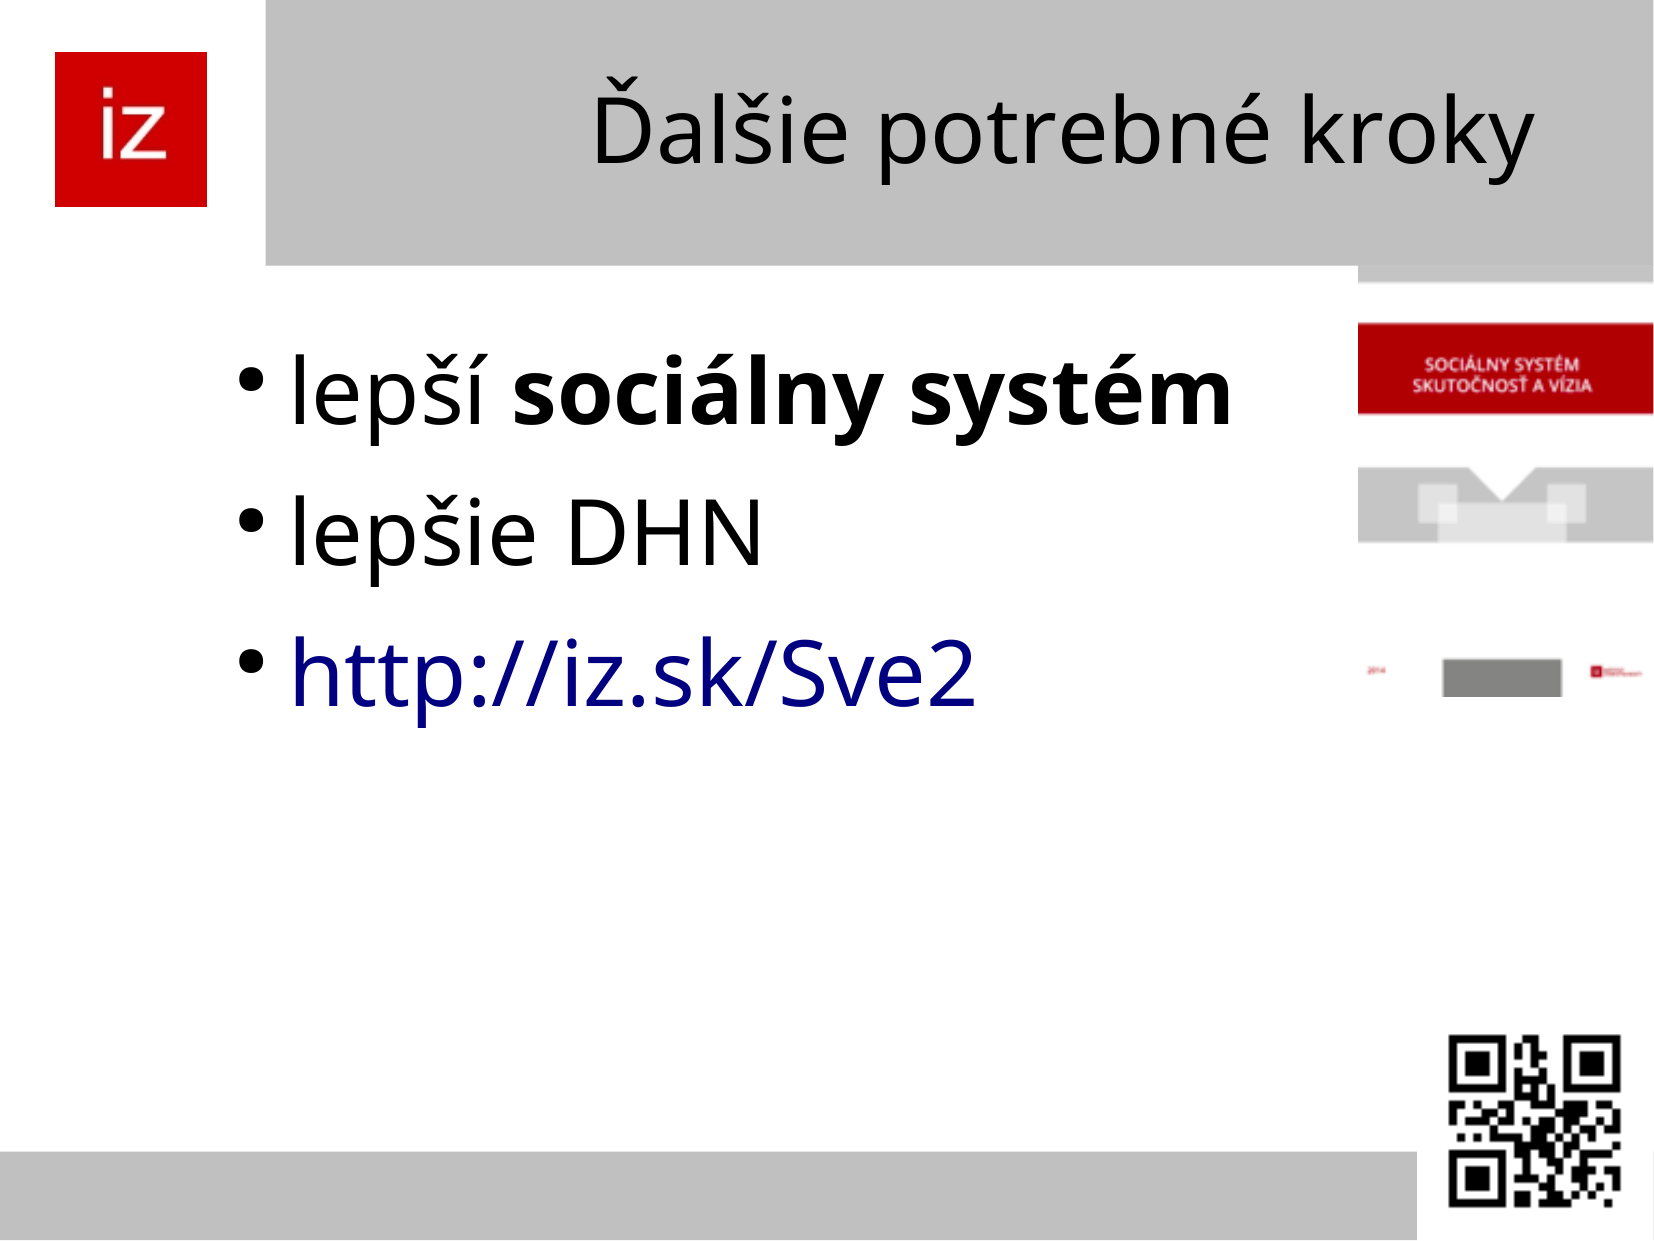

# Ďalšie potrebné kroky
lepší sociálny systém
lepšie DHN
http://iz.sk/Sve2